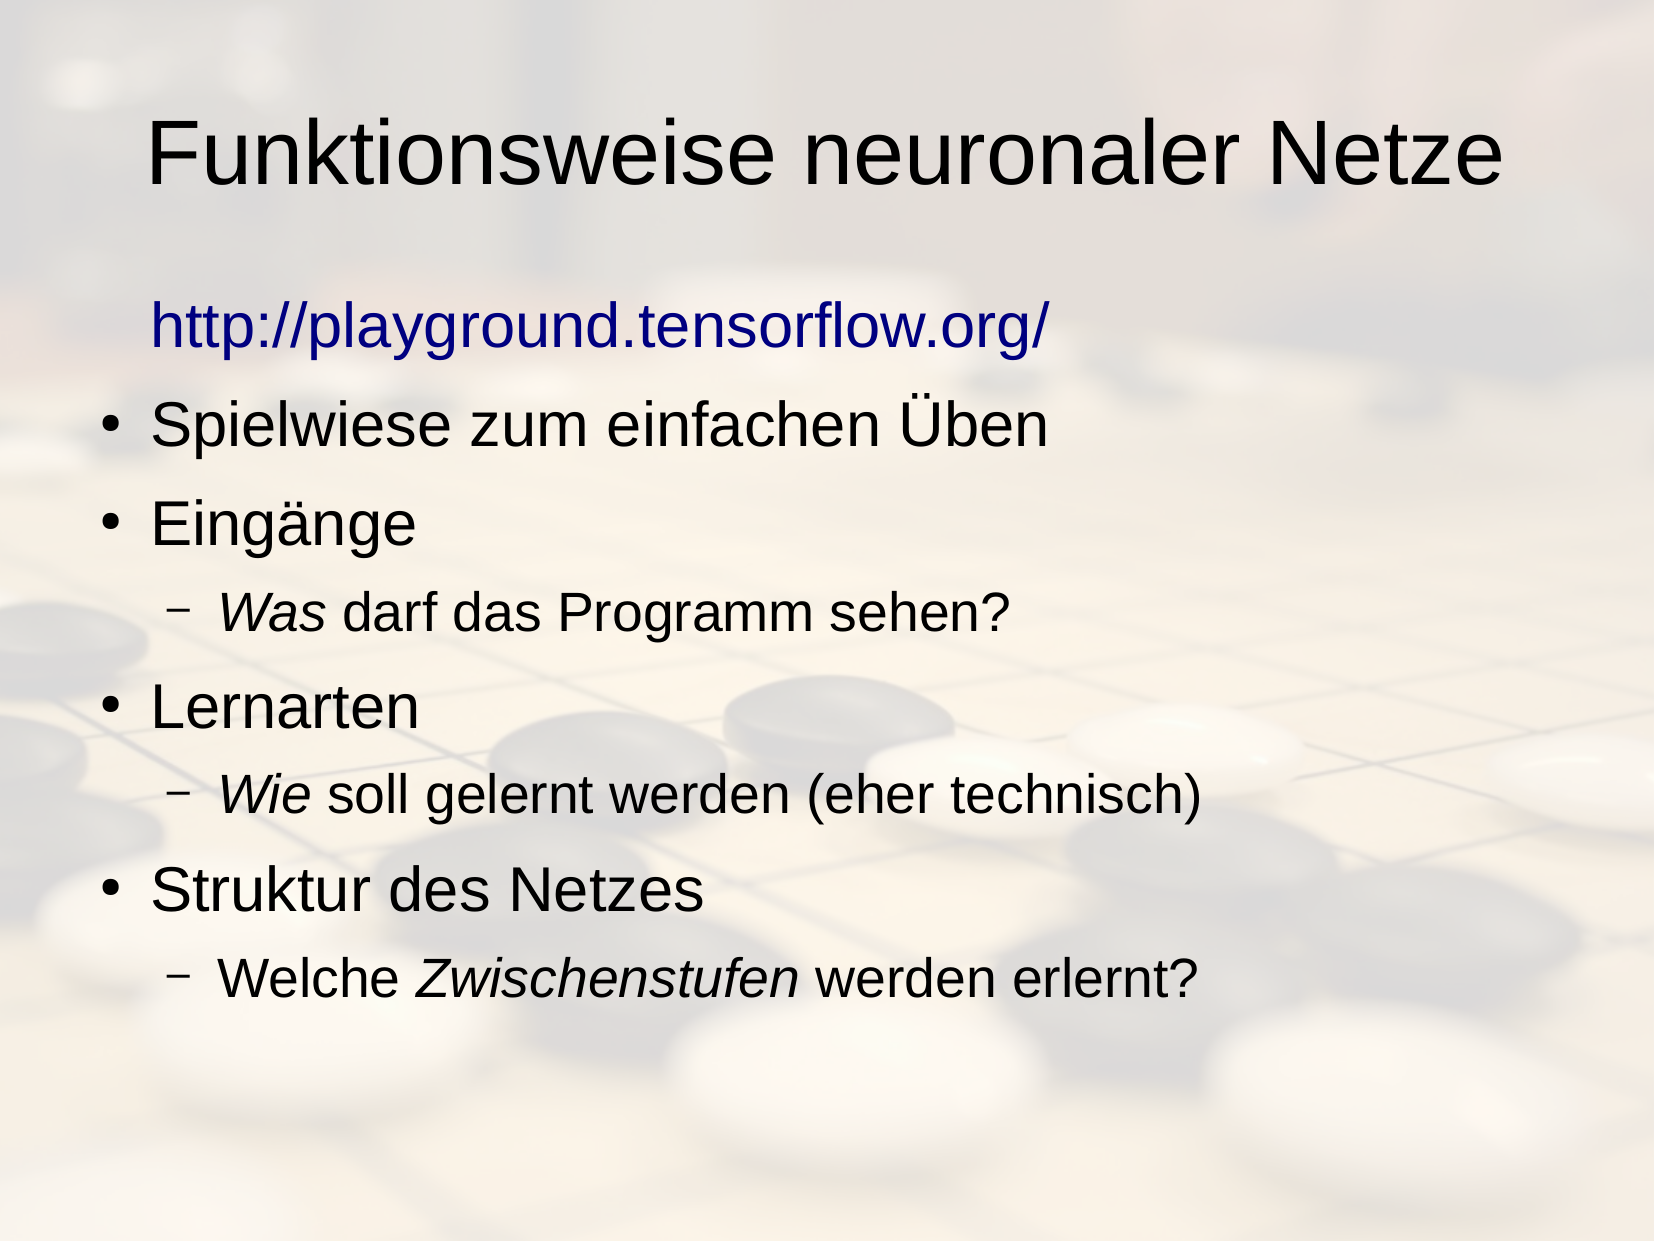

# Funktionsweise neuronaler Netze
http://playground.tensorflow.org/
Spielwiese zum einfachen Üben
Eingänge
Was darf das Programm sehen?
Lernarten
Wie soll gelernt werden (eher technisch)
Struktur des Netzes
Welche Zwischenstufen werden erlernt?